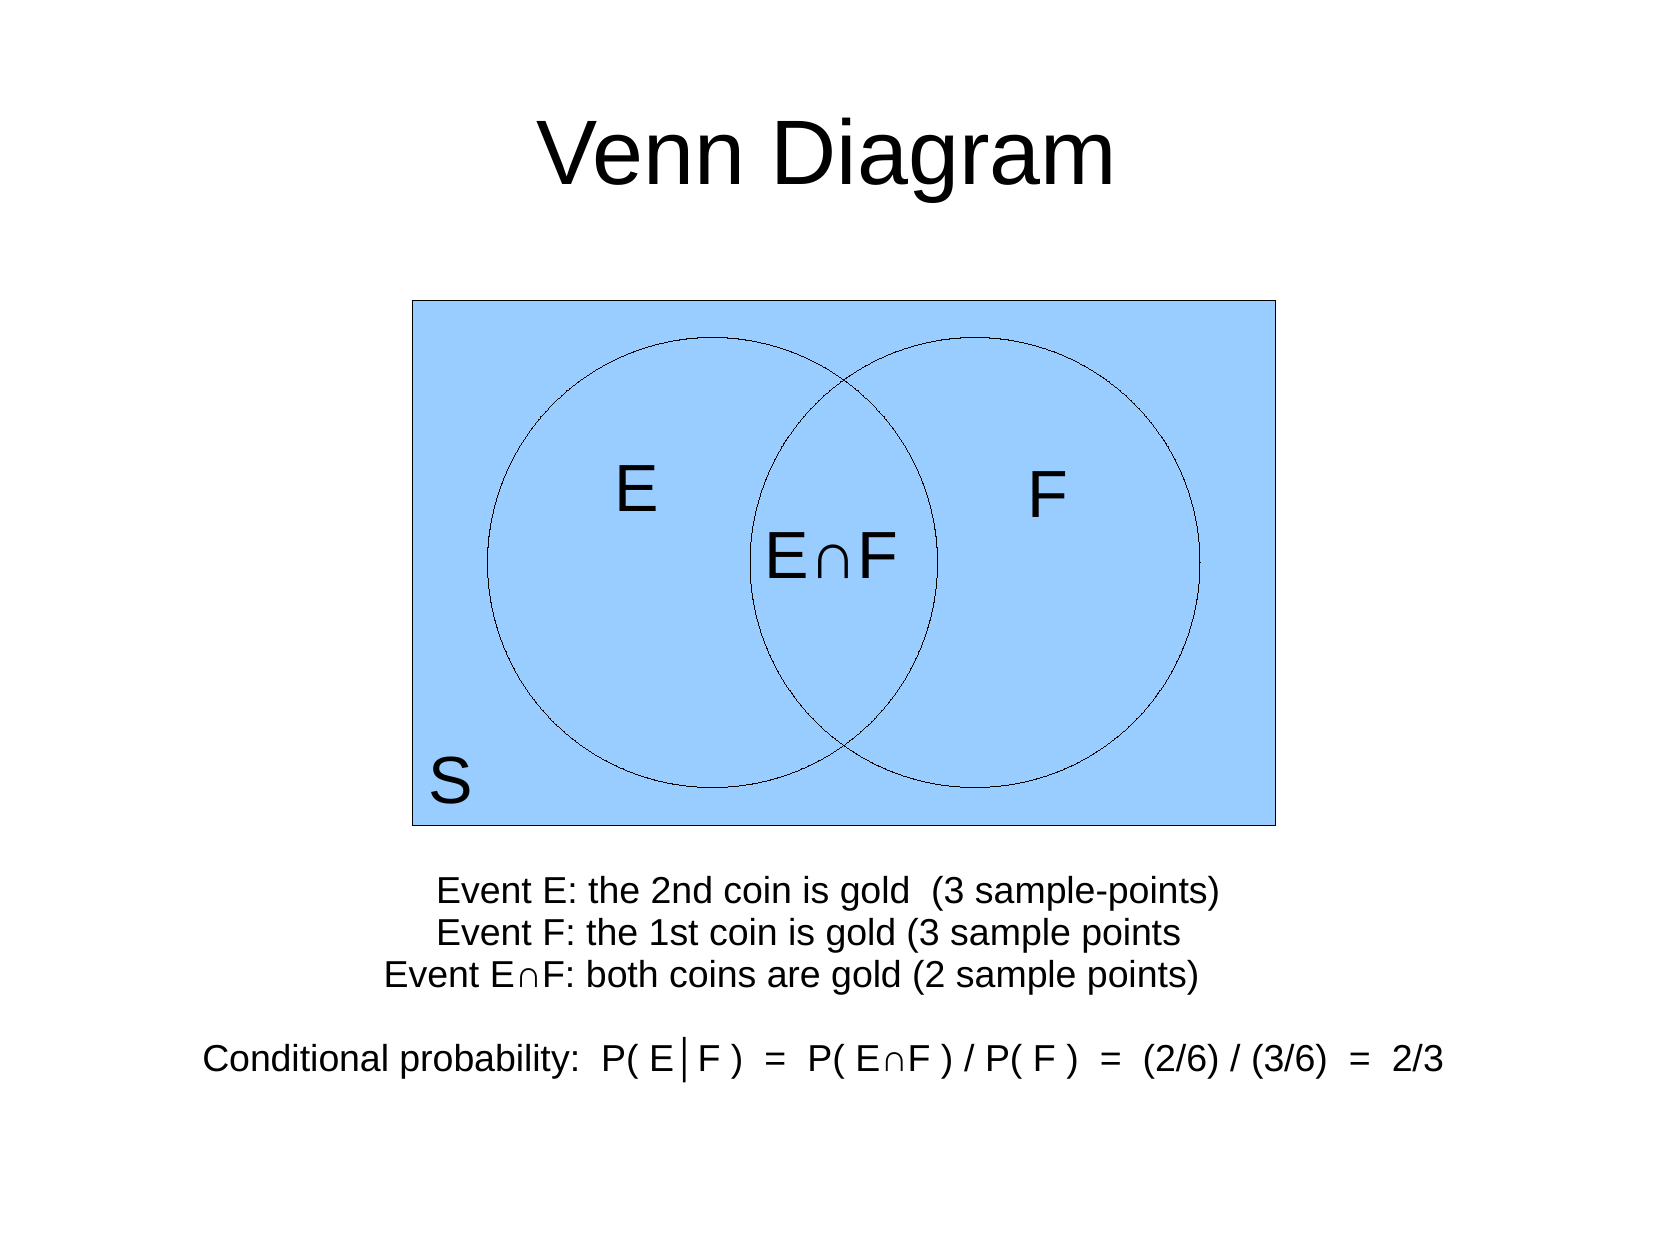

# Venn Diagram
E
F
E∩F
S
 		 Event E: the 2nd coin is gold (3 sample-points)
 		 Event F: the 1st coin is gold (3 sample points
		 Event E∩F: both coins are gold (2 sample points)
Conditional probability: P( E│F ) = P( E∩F ) / P( F ) = (2/6) / (3/6) = 2/3